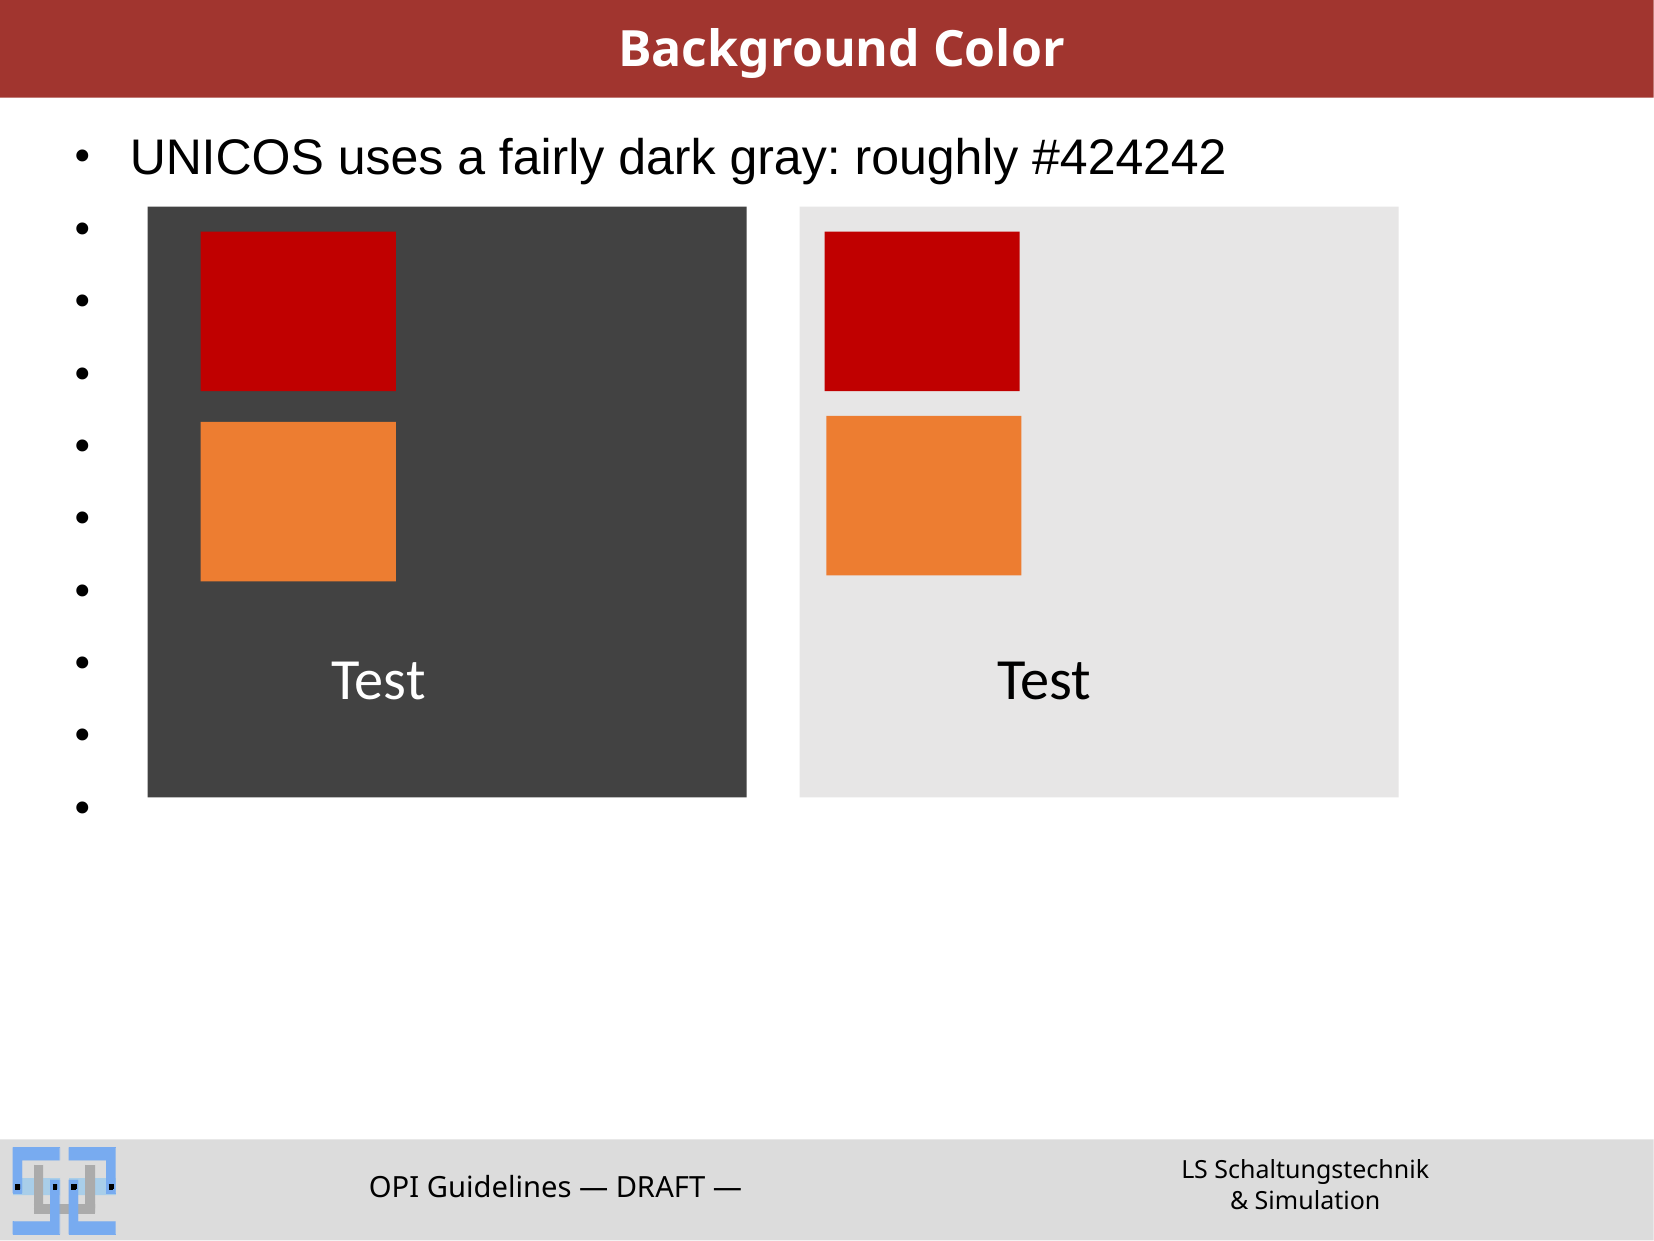

# Background Color
UNICOS uses a fairly dark gray: roughly #424242
Test
Test
OPI Guidelines — DRAFT —